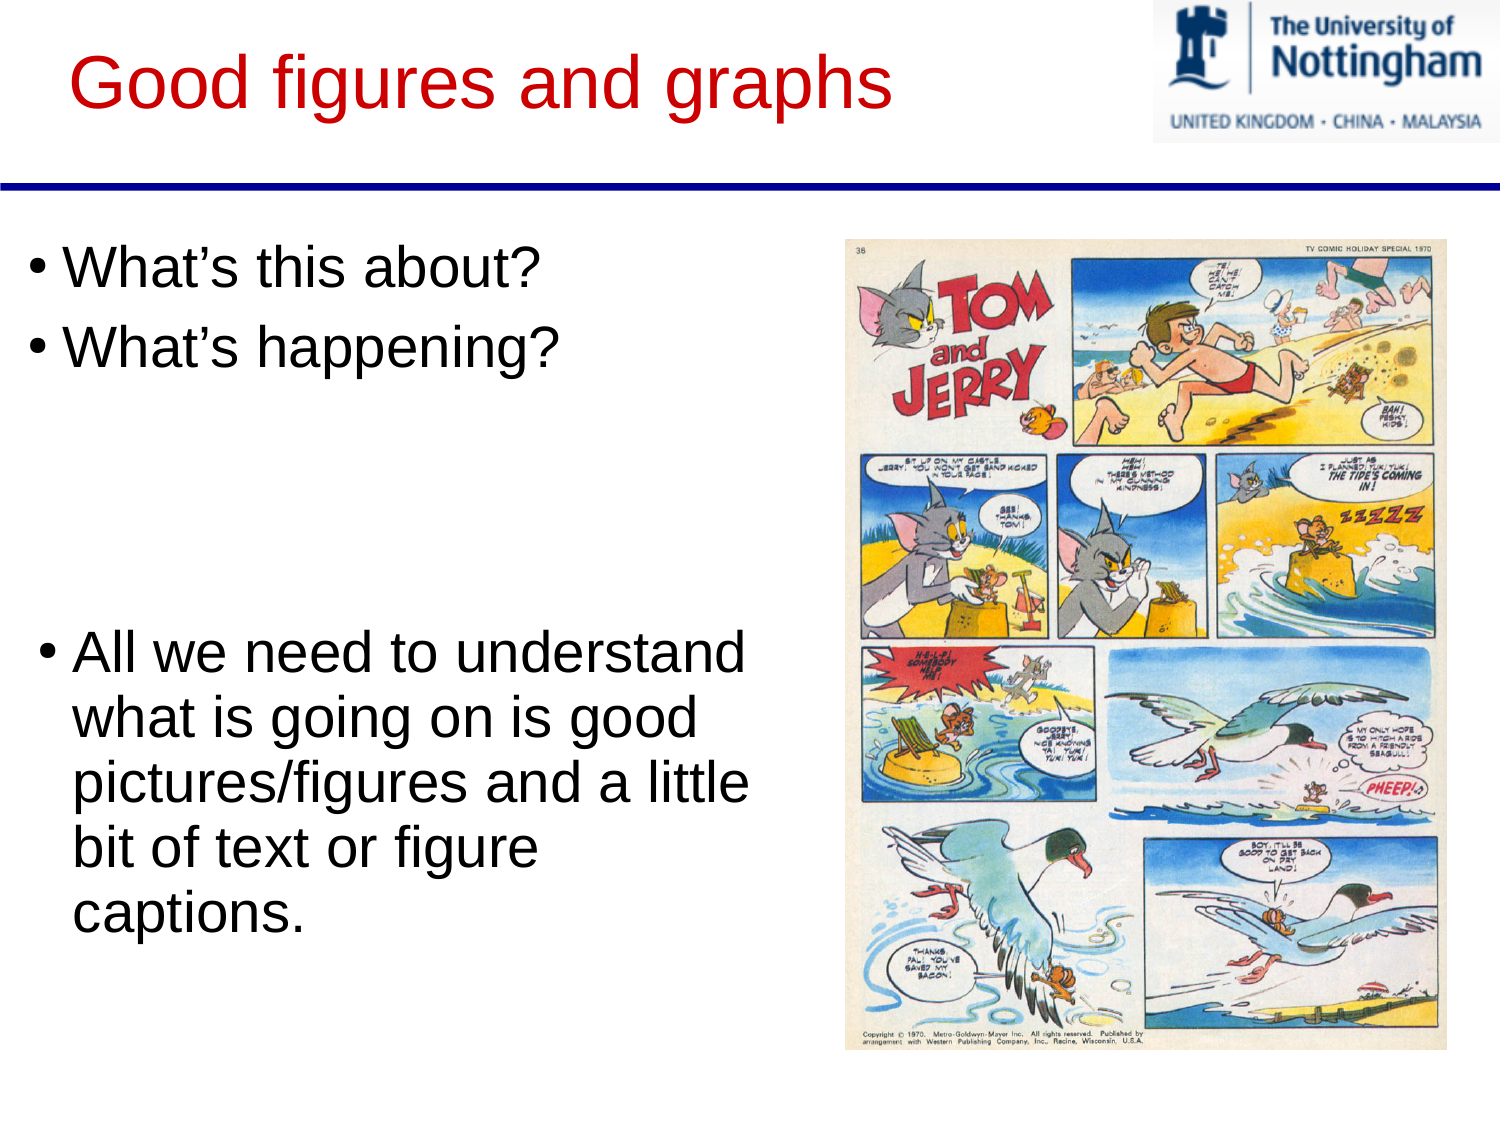

Good figures and graphs
What’s this about?
What’s happening?
All we need to understand what is going on is good pictures/figures and a little bit of text or figure captions.